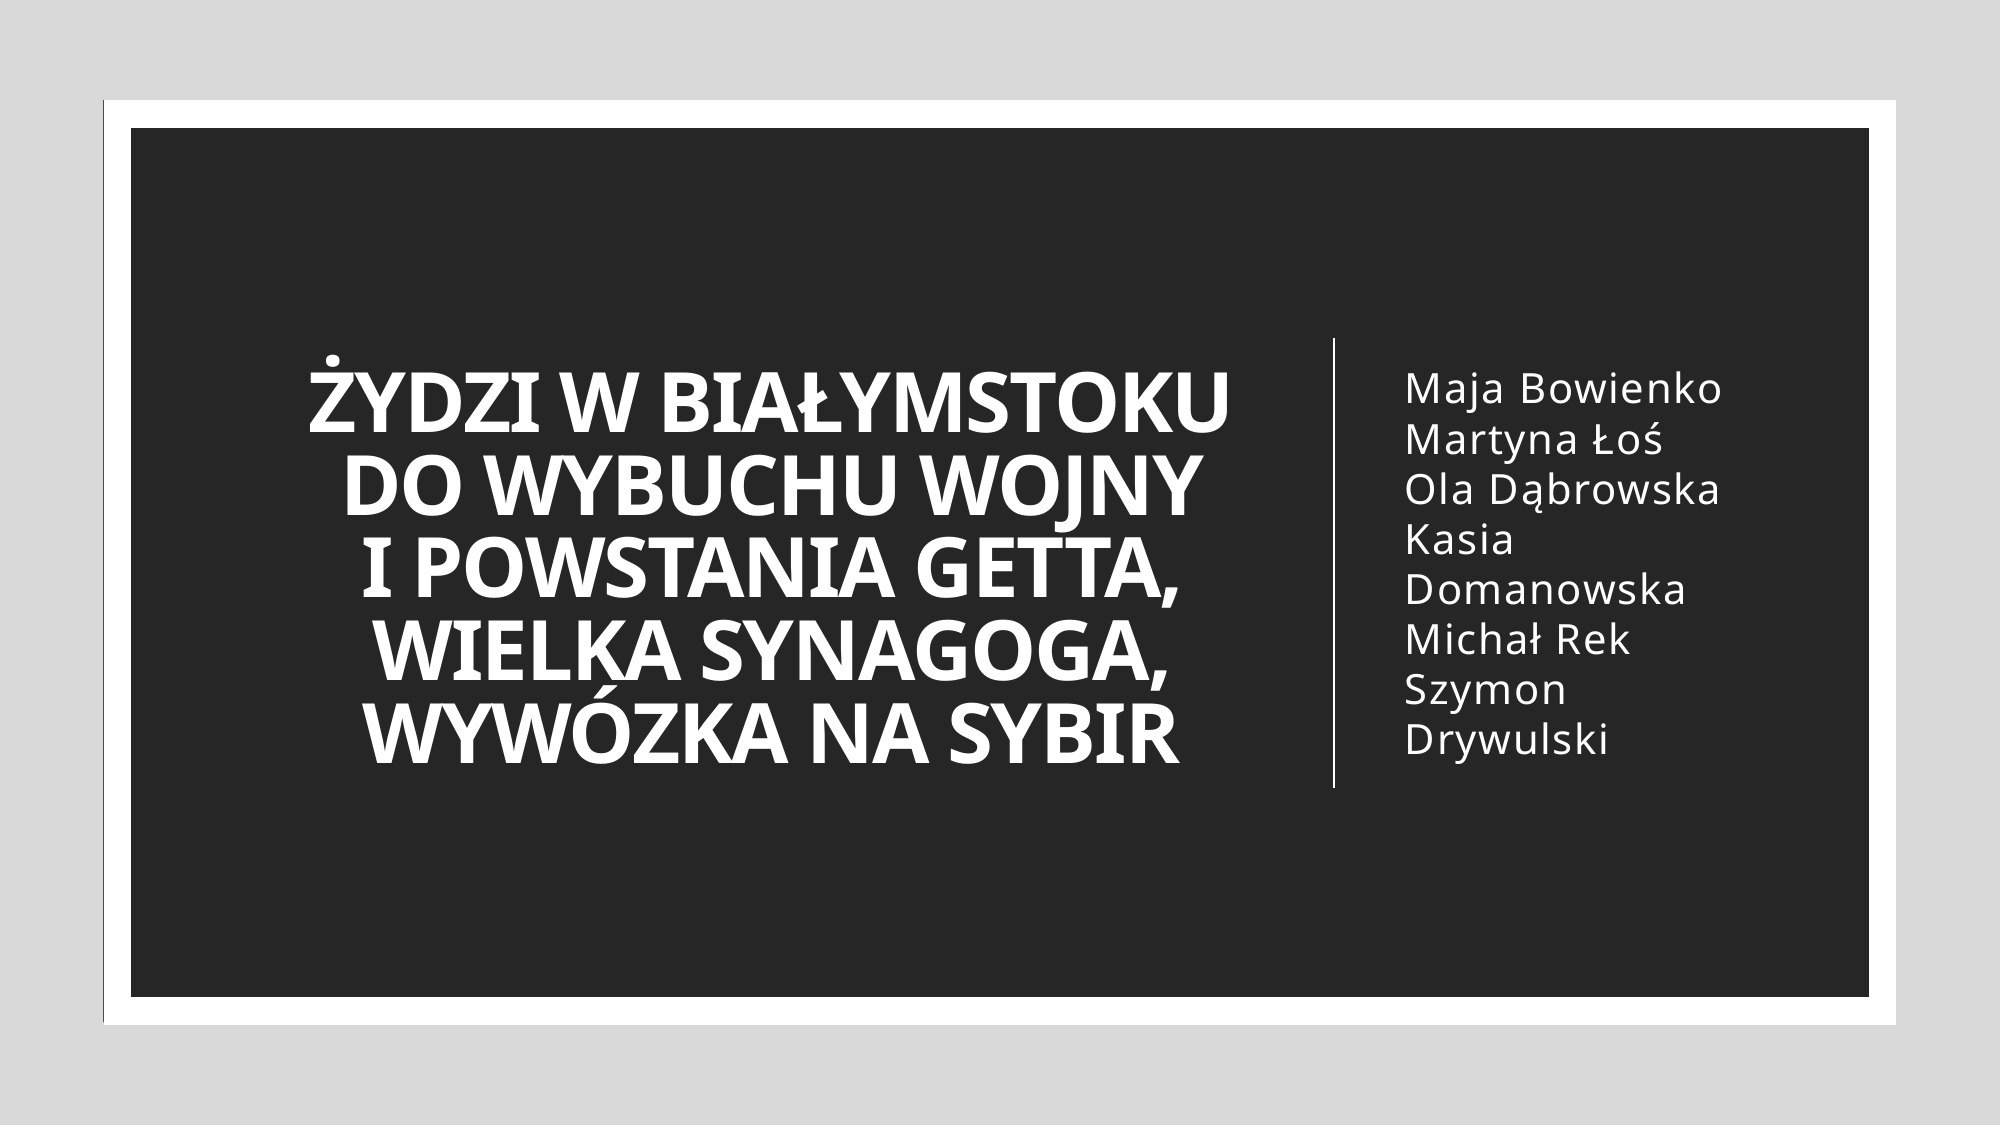

Maja Bowienko
Martyna Łoś
Ola Dąbrowska
Kasia Domanowska
Michał Rek
Szymon Drywulski
# Żydzi w Białymstoku do wybuchu wojny i powstania getta, Wielka Synagoga, wywózka na Sybir